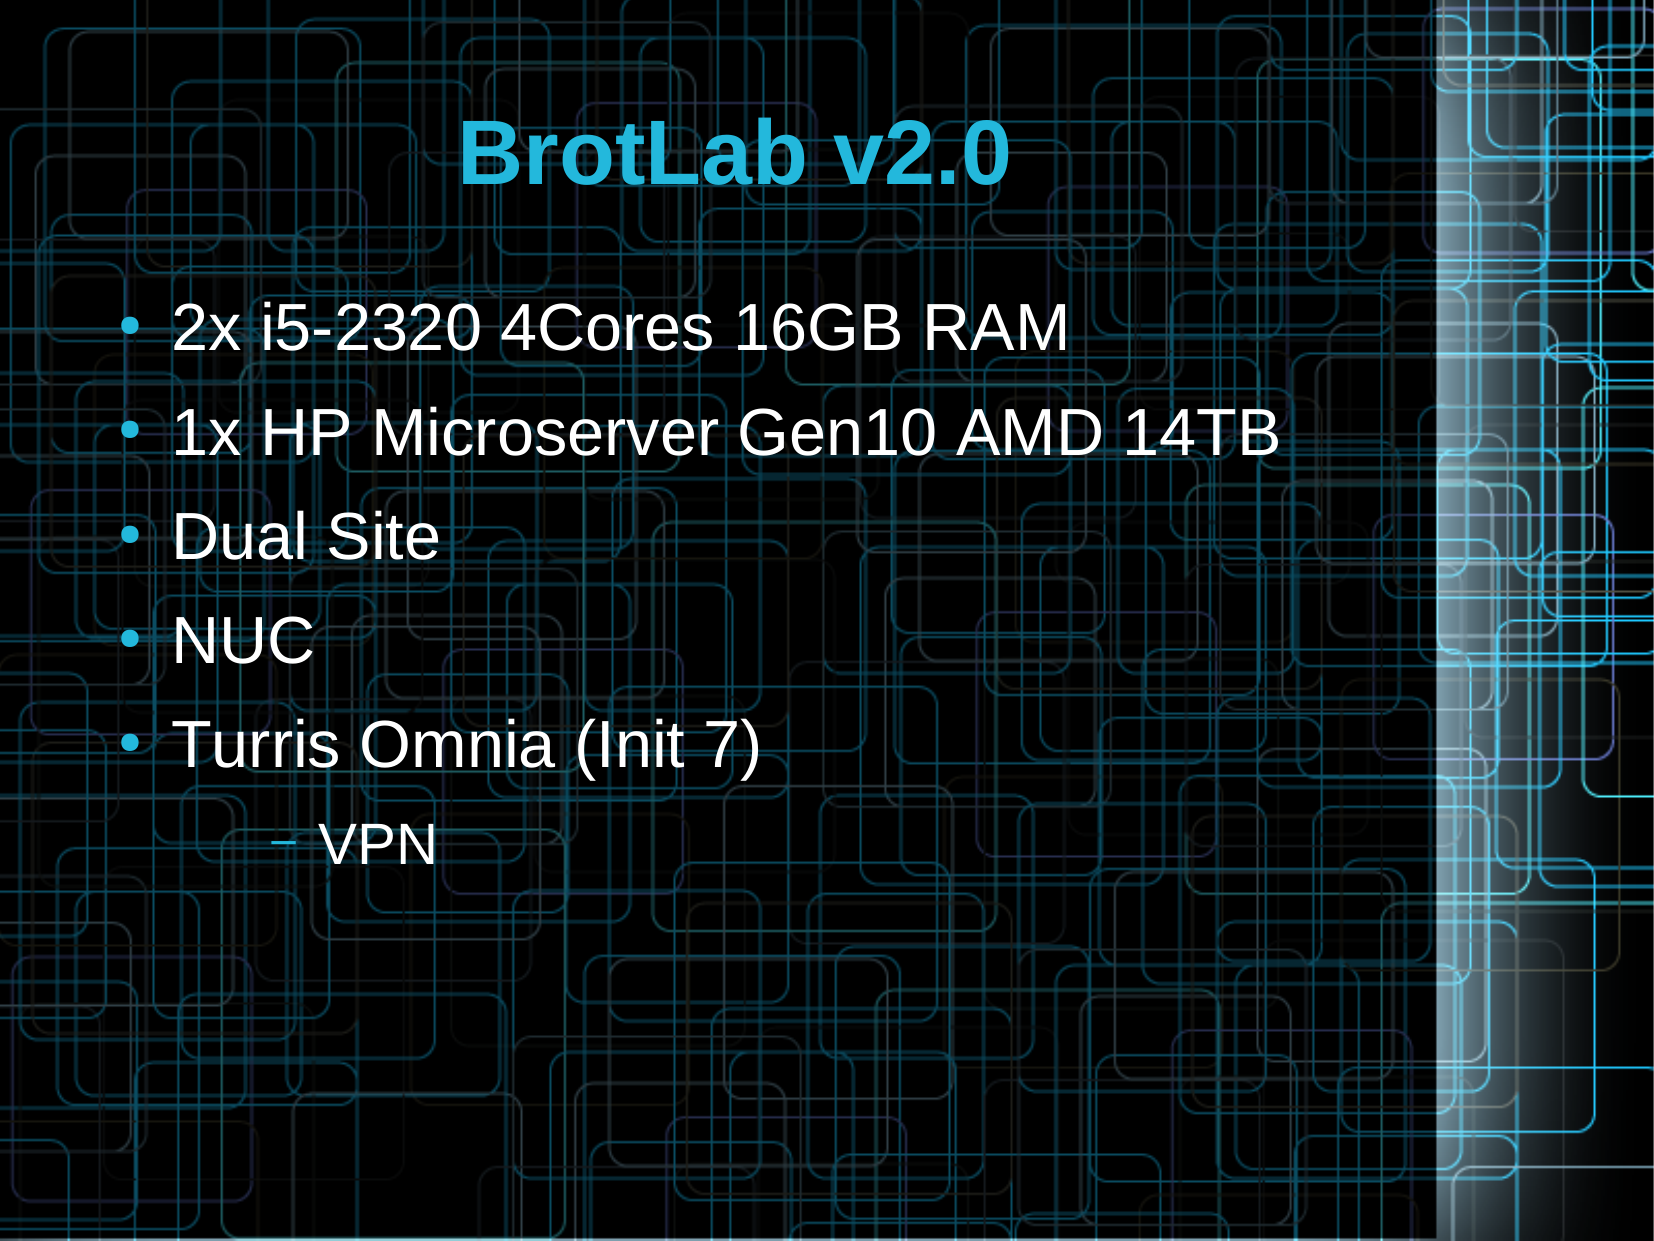

# BrotLab v2.0
2x i5-2320 4Cores 16GB RAM
1x HP Microserver Gen10 AMD 14TB
Dual Site
NUC
Turris Omnia (Init 7)
VPN